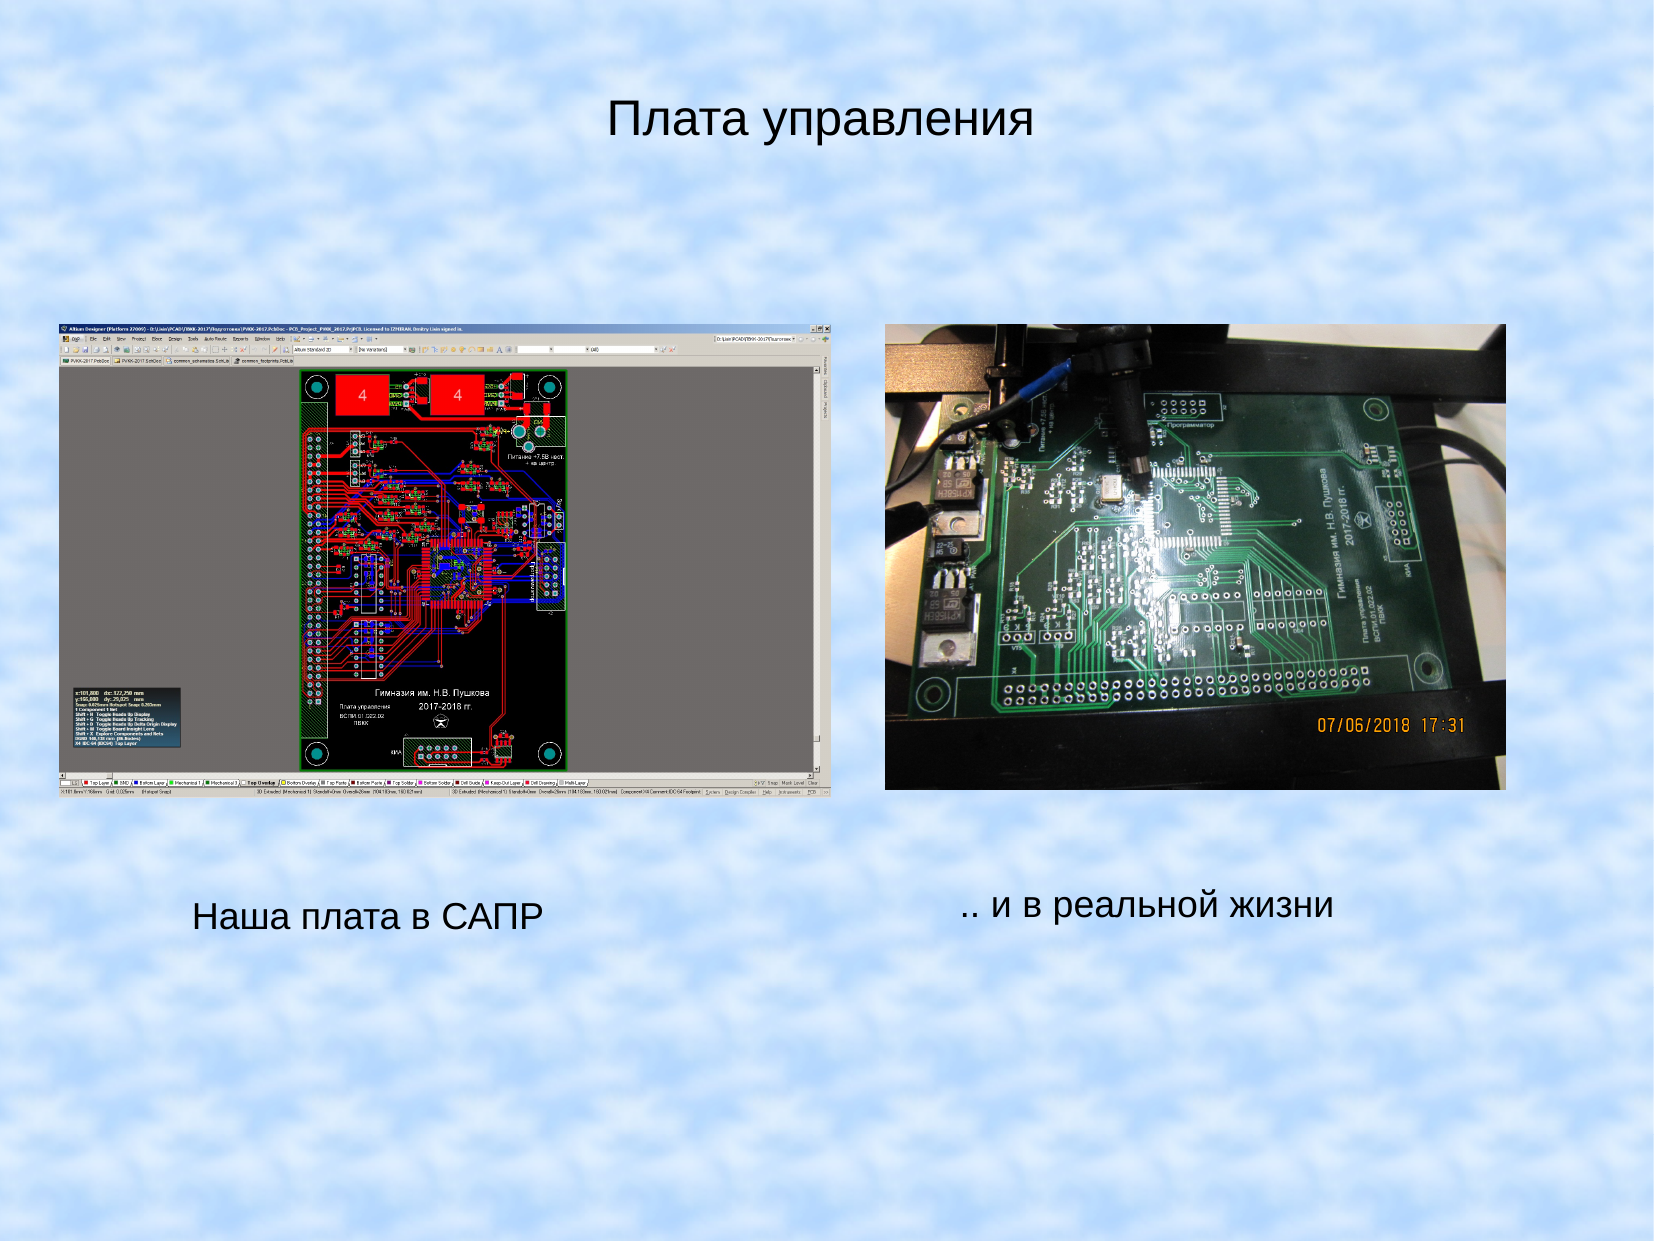

# Плата управления
.. и в реальной жизни
Наша плата в САПР